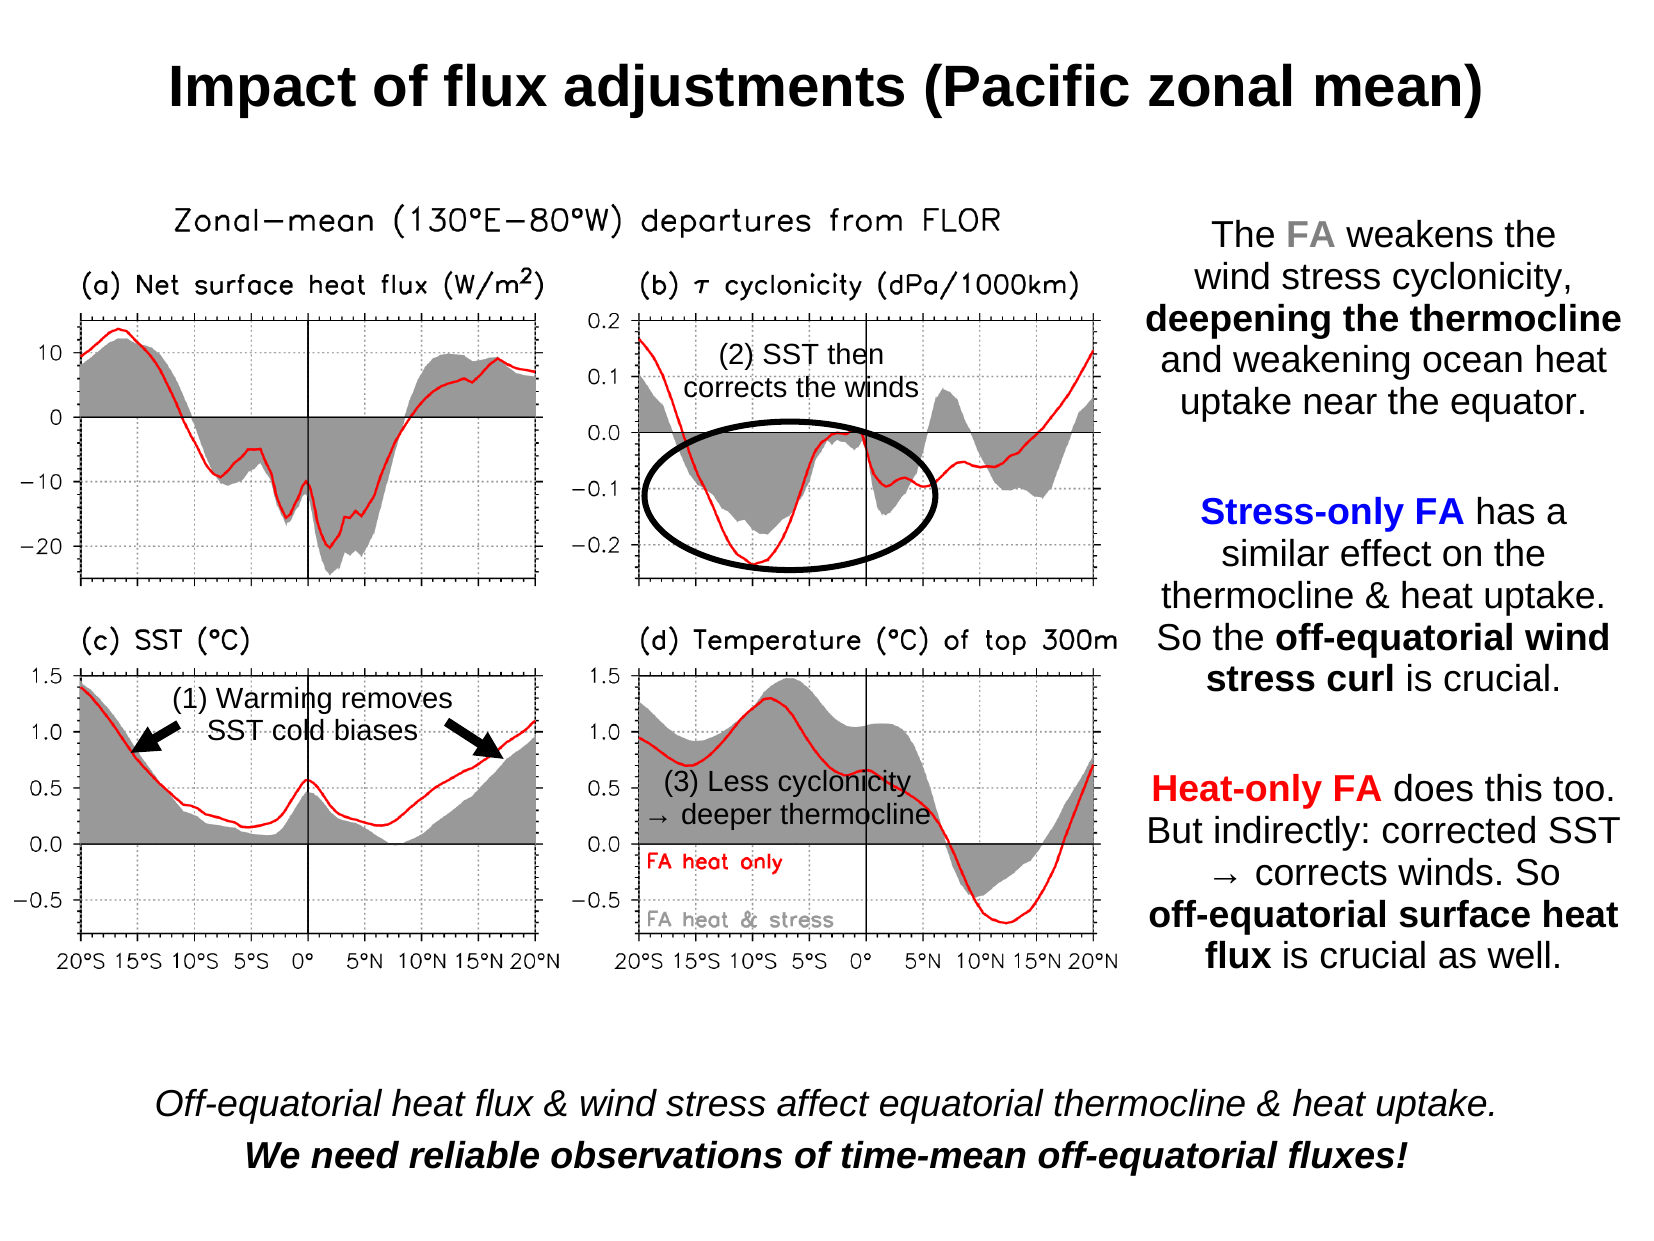

Impact of flux adjustments (Pacific zonal mean)
The FA weakens the
wind stress cyclonicity, deepening the thermocline
and weakening ocean heat uptake near the equator.
(2) SST then
corrects the winds
Stress-only FA has a
similar effect on the thermocline & heat uptake.
So the off-equatorial wind stress curl is crucial.
(1) Warming removes
SST cold biases
(3) Less cyclonicity
→ deeper thermocline
Heat-only FA does this too.
But indirectly: corrected SST
→ corrects winds. So
off-equatorial surface heat flux is crucial as well.
Off-equatorial heat flux & wind stress affect equatorial thermocline & heat uptake.
We need reliable observations of time-mean off-equatorial fluxes!